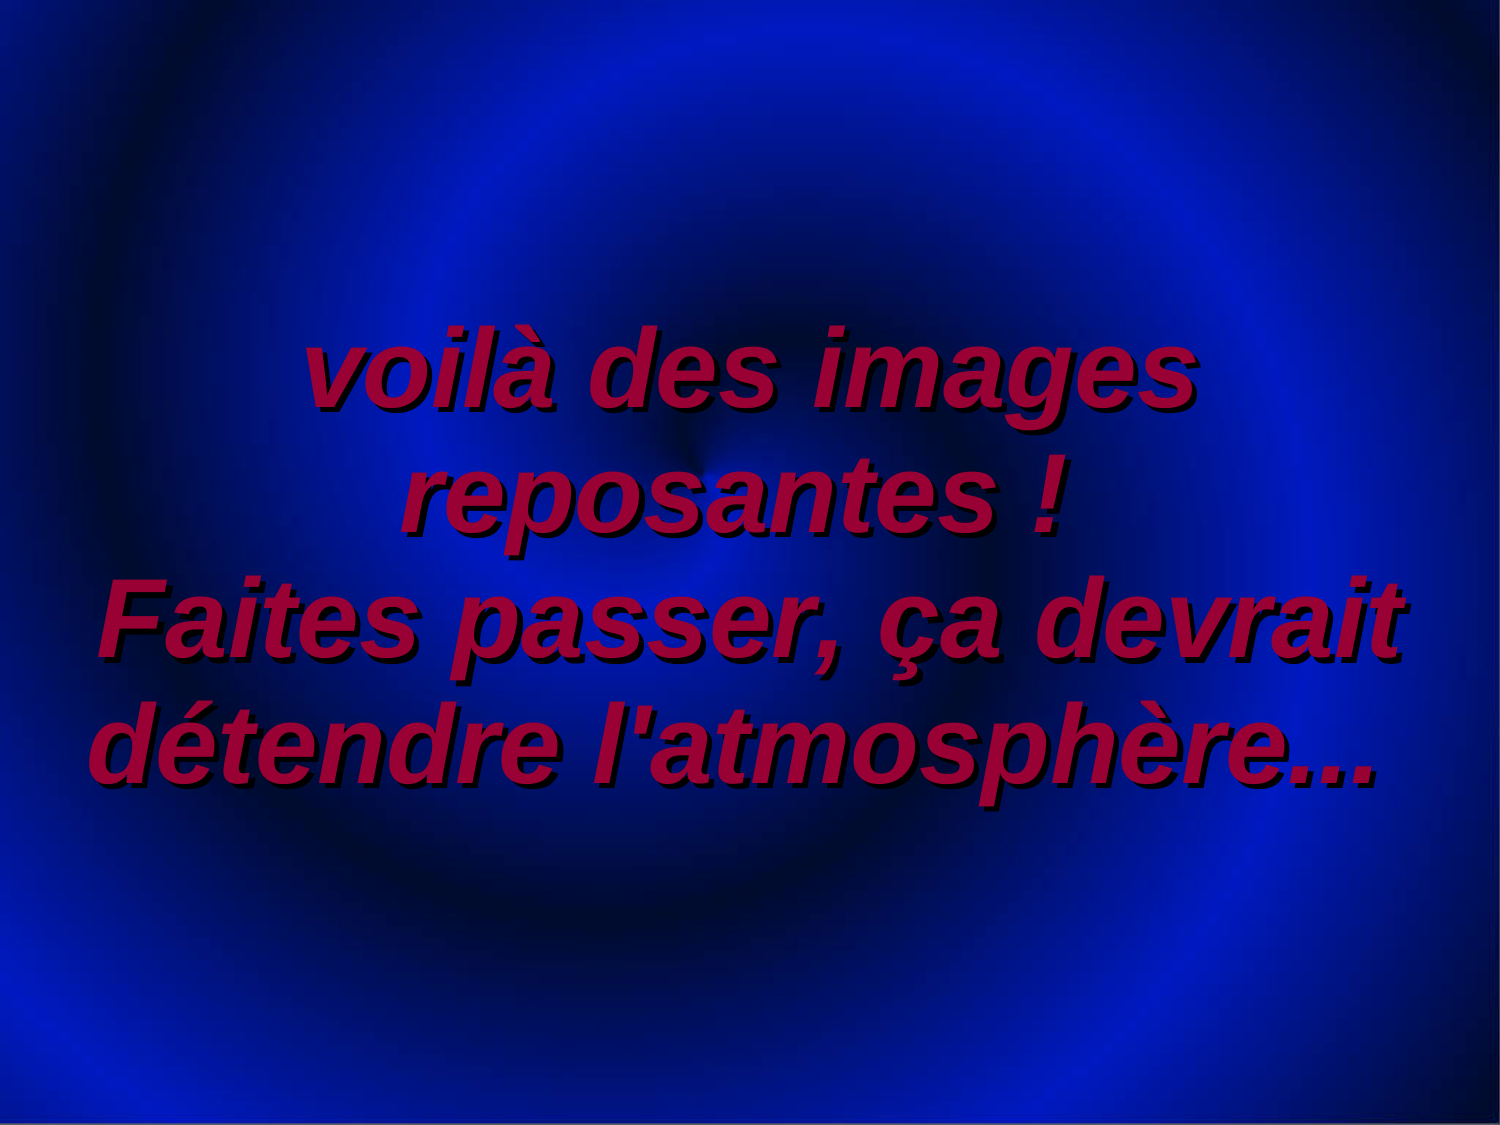

voilà des images reposantes !
Faites passer, ça devrait détendre l'atmosphère...